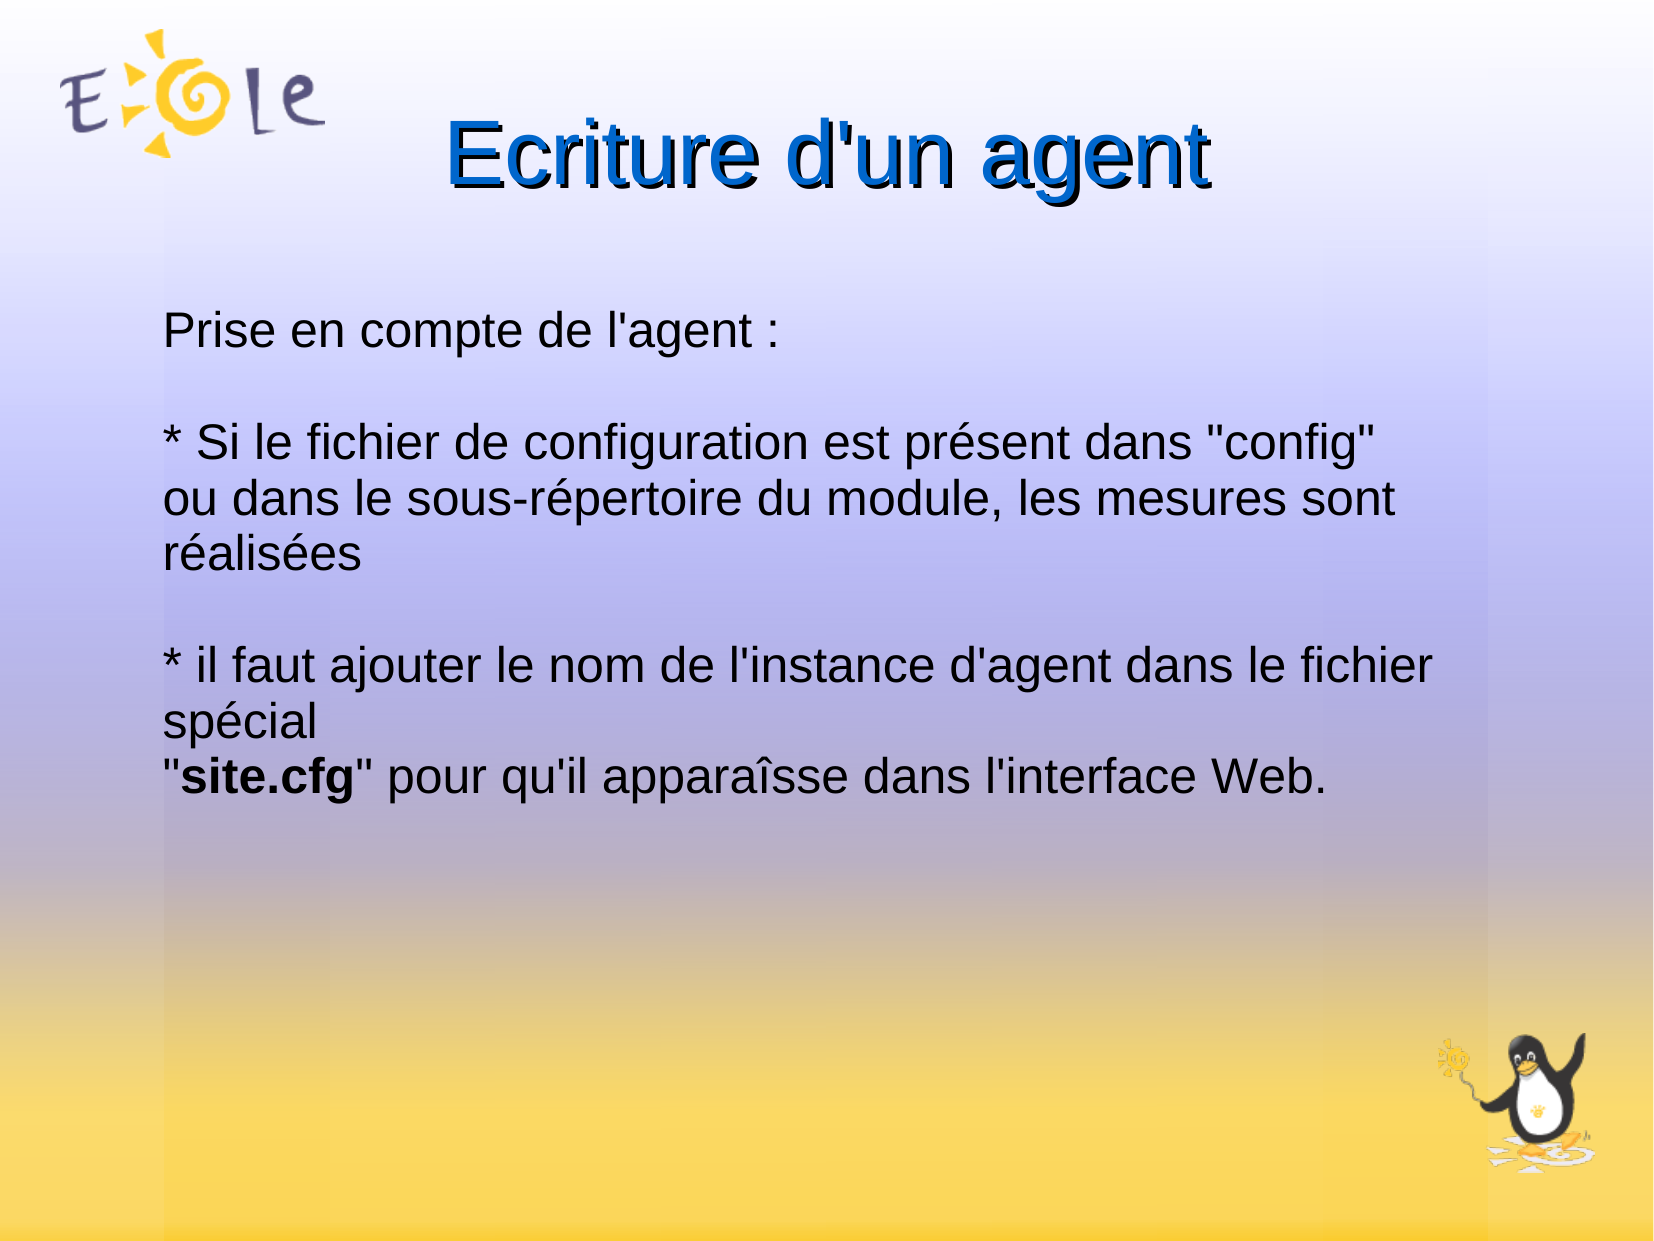

# Ecriture d'un agent
Prise en compte de l'agent :
* Si le fichier de configuration est présent dans "config"
ou dans le sous-répertoire du module, les mesures sont réalisées
* il faut ajouter le nom de l'instance d'agent dans le fichier spécial
"site.cfg" pour qu'il apparaîsse dans l'interface Web.